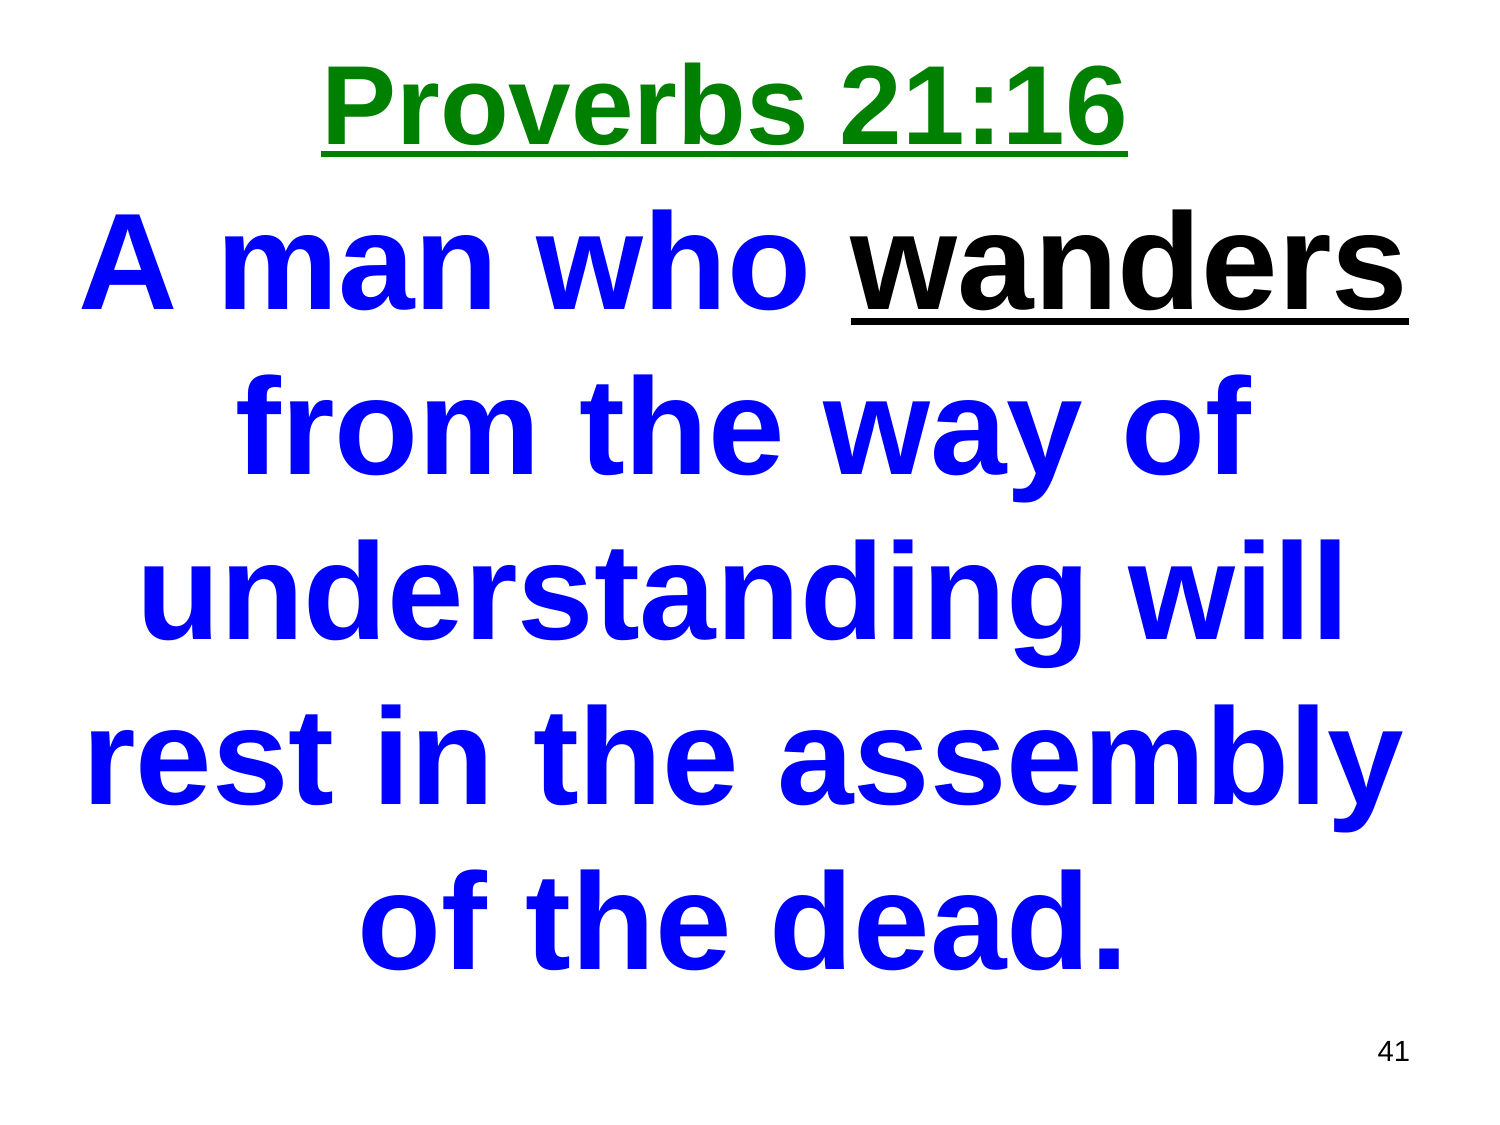

Proverbs 21:16
A man who wanders from the way of understanding will
rest in the assembly of the dead.